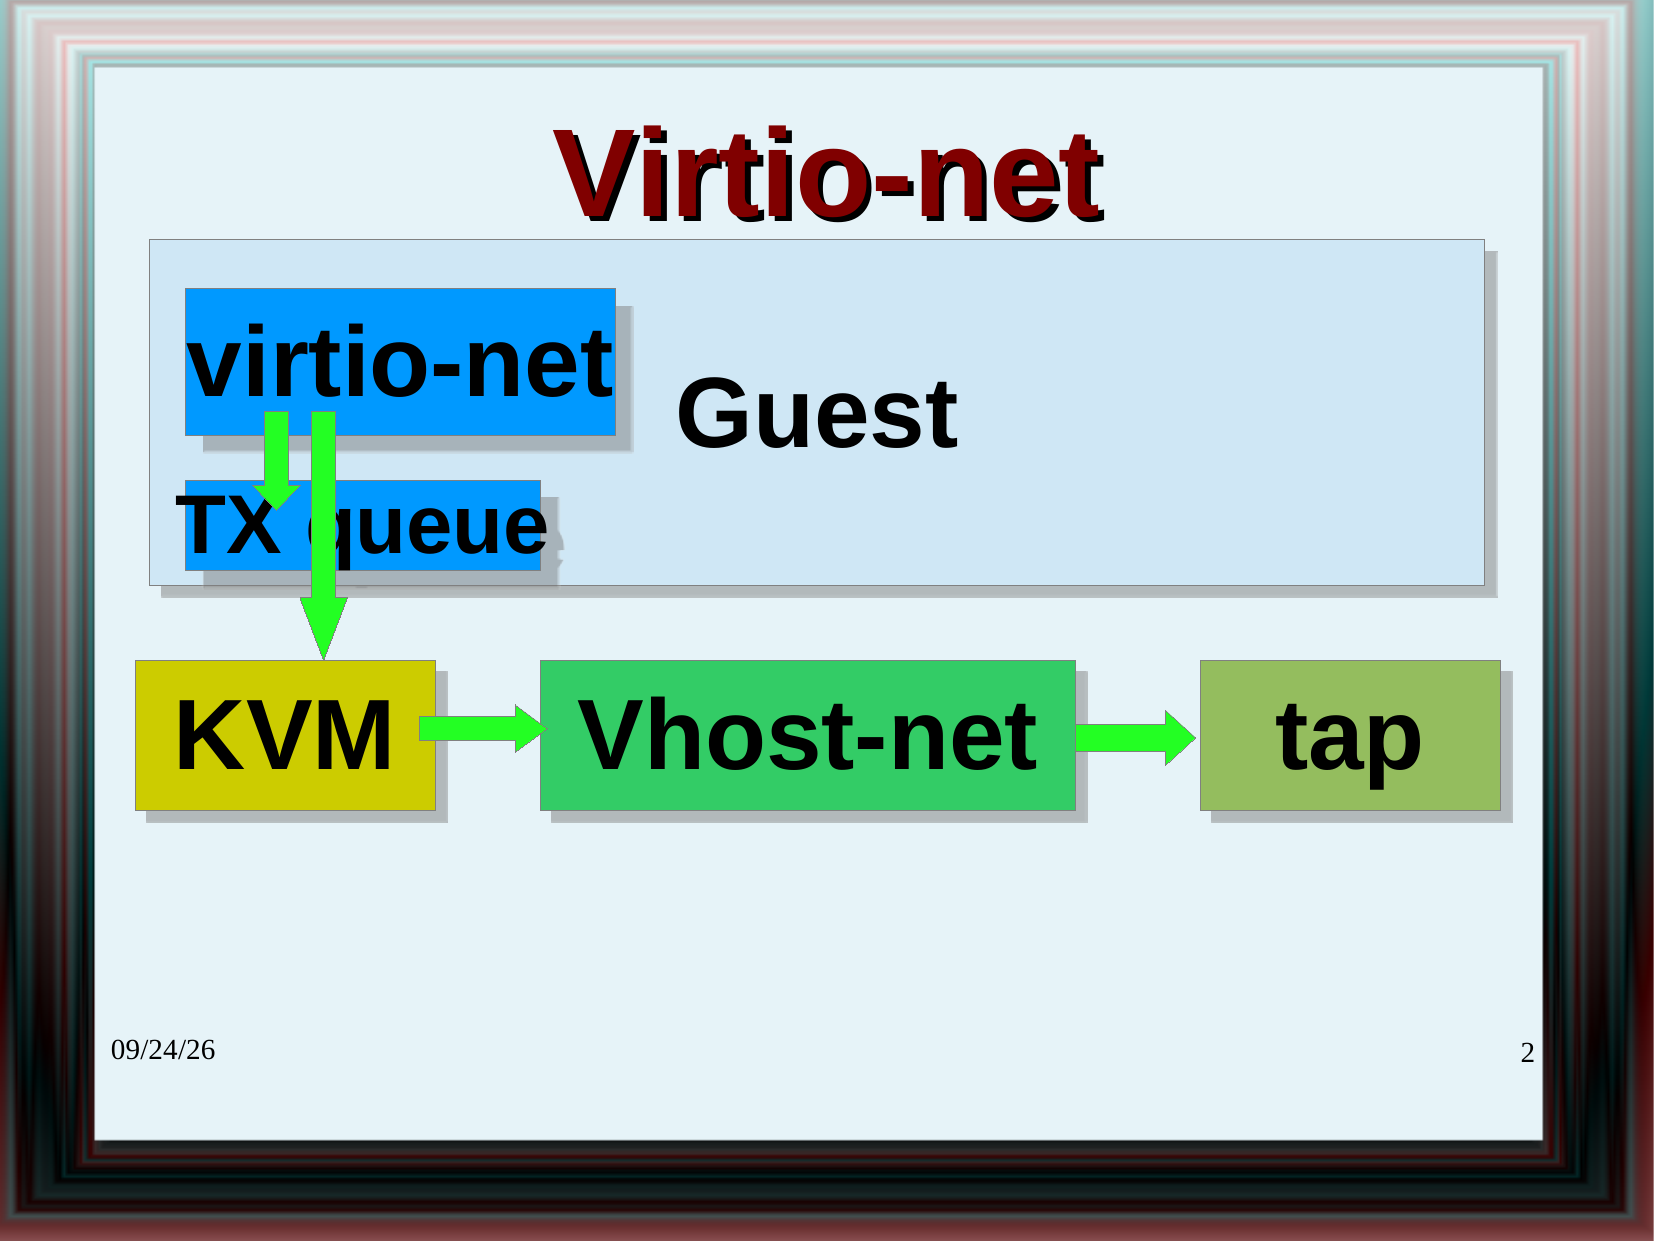

# Virtio-net
Guest
virtio-net
TX queue
KVM
Vhost-net
tap
2